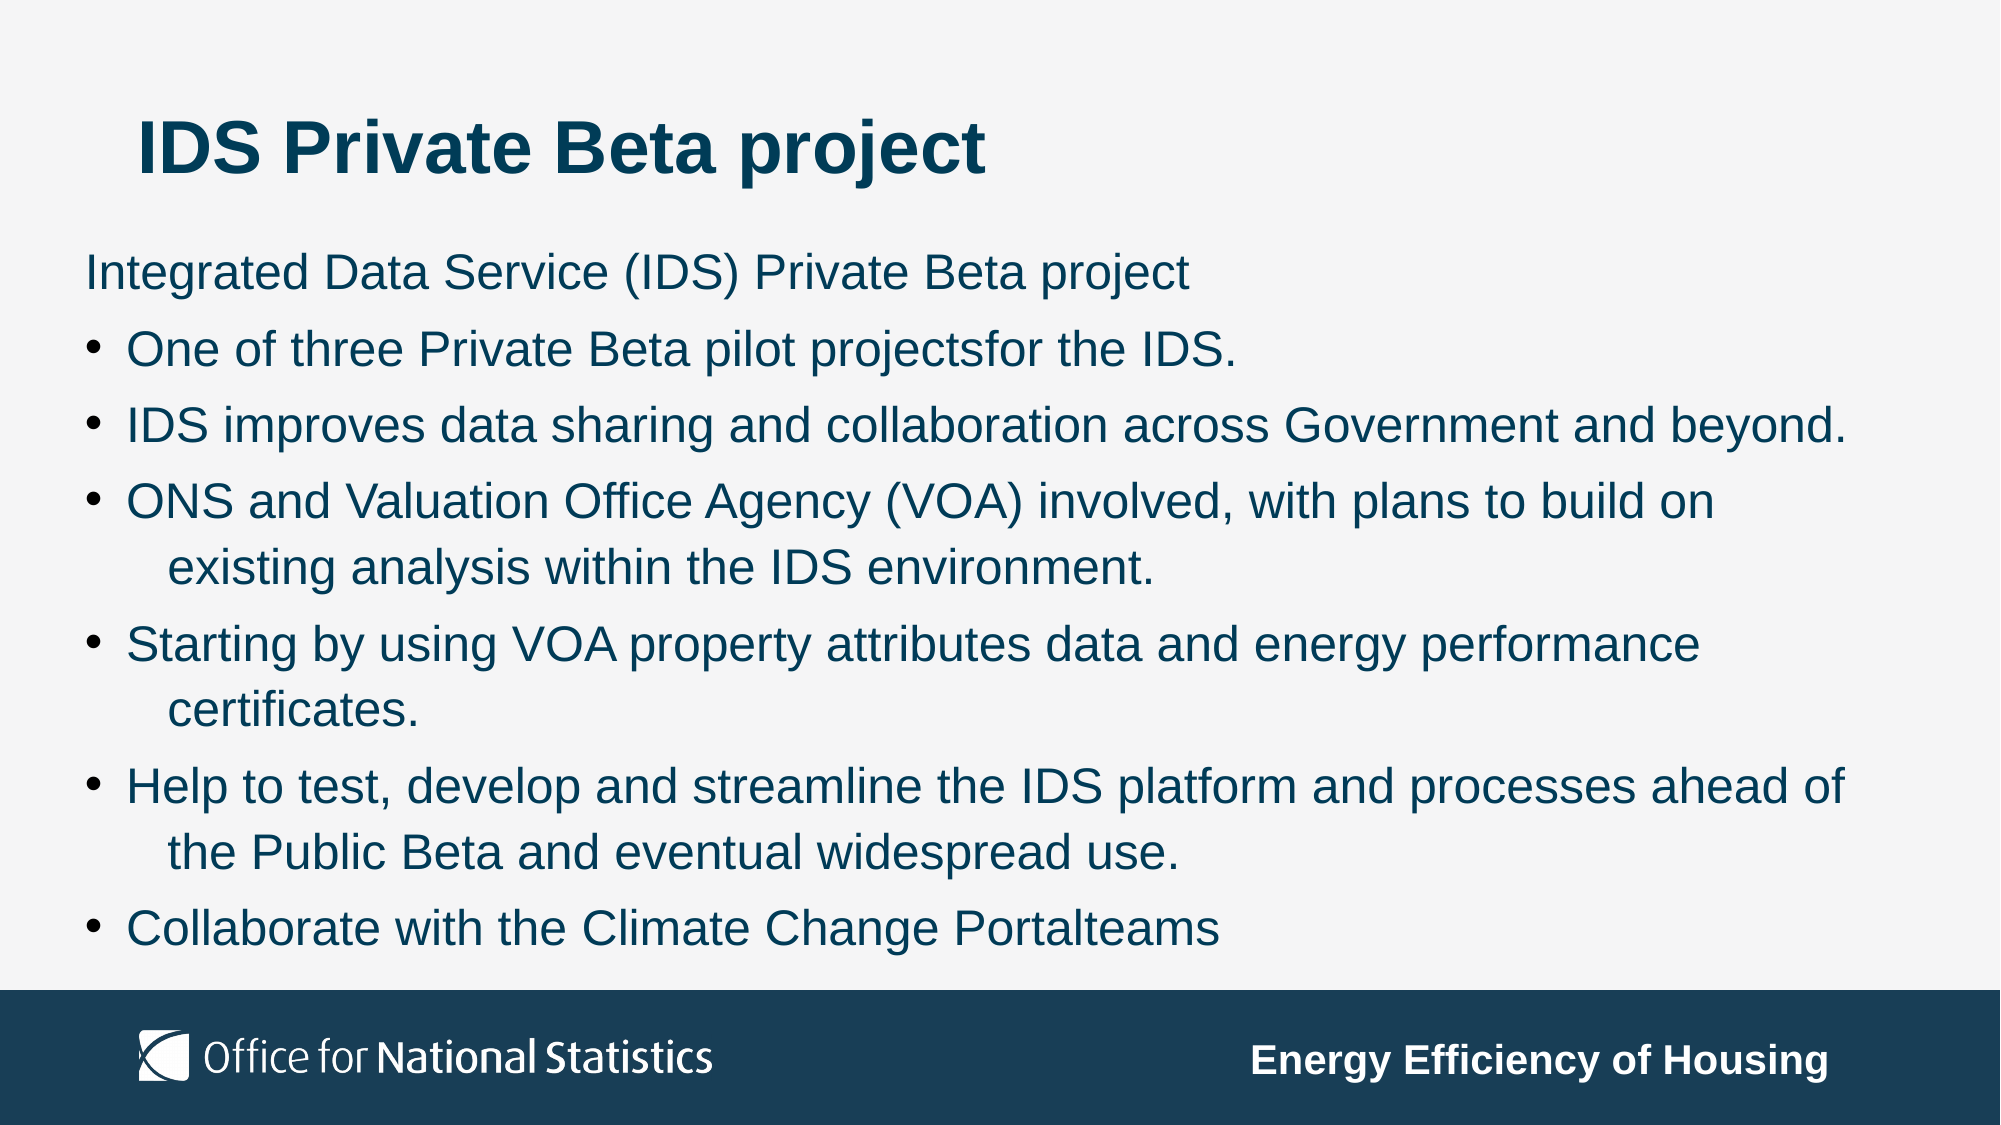

# IDS Private Beta project
Integrated Data Service (IDS) Private Beta project
One of three Private Beta pilot projectsfor the IDS.
IDS improves data sharing and collaboration across Government and beyond.
ONS and Valuation Office Agency (VOA) involved, with plans to build on existing analysis within the IDS environment.
Starting by using VOA property attributes data and energy performance certificates.
Help to test, develop and streamline the IDS platform and processes ahead of the Public Beta and eventual widespread use.
Collaborate with the Climate Change Portalteams
Energy Efficiency of Housing